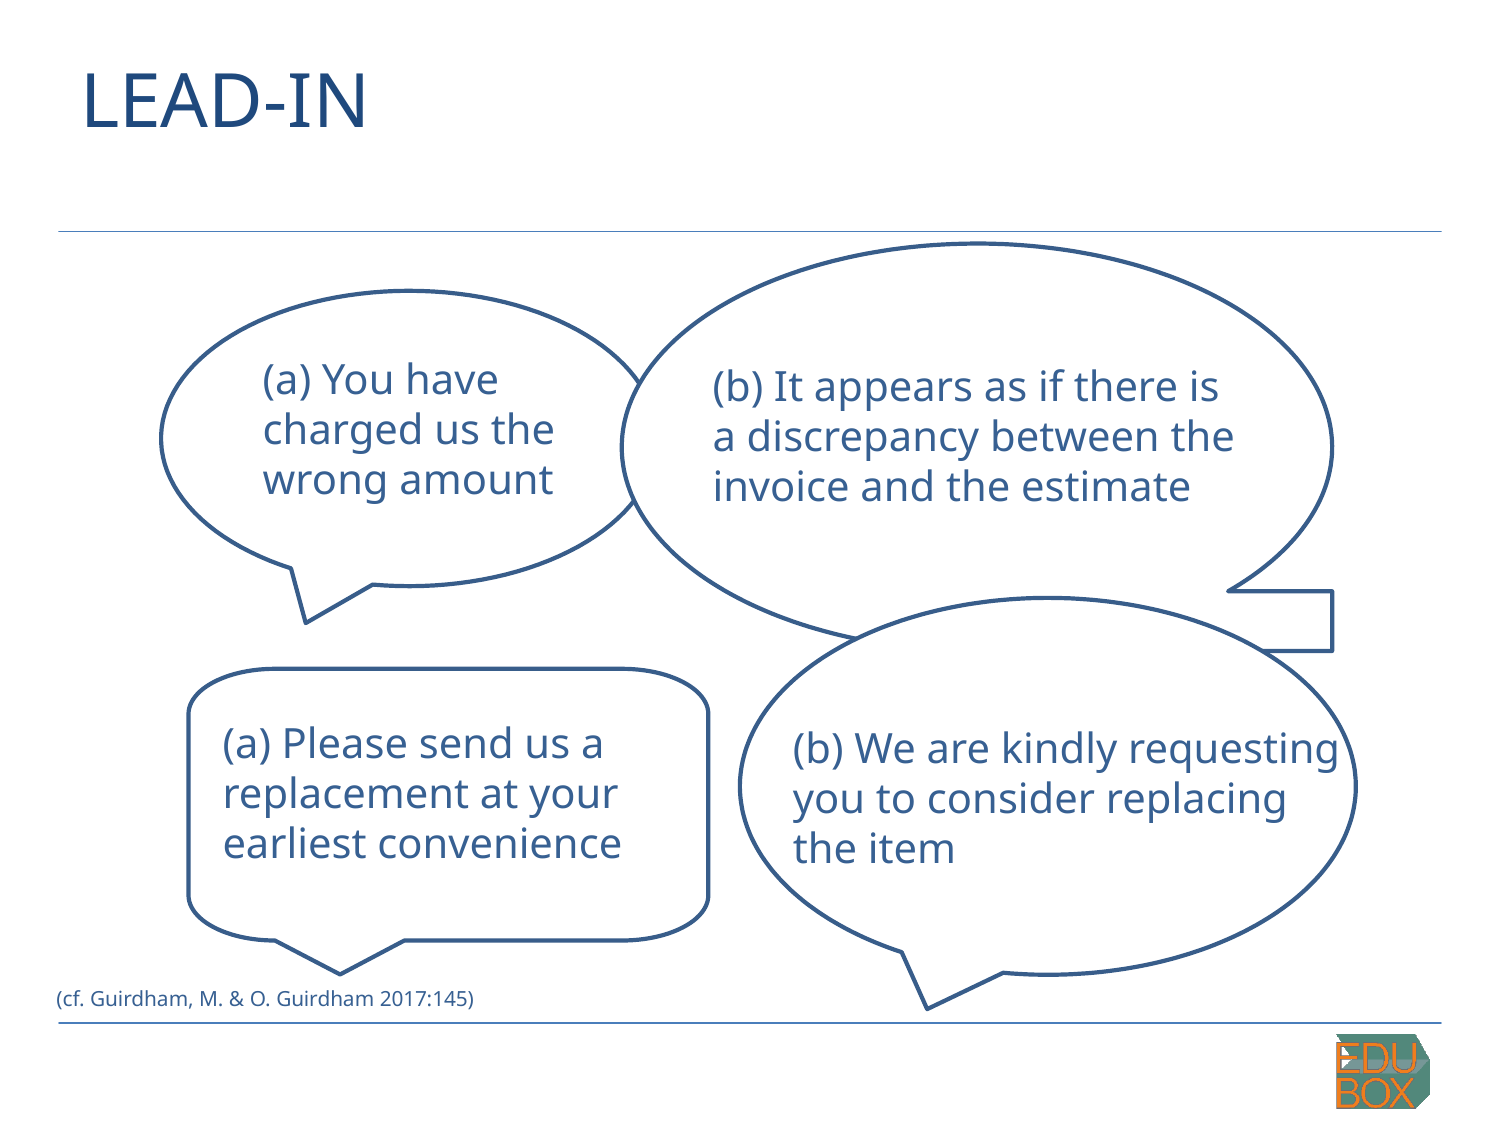

# LEAD-IN
(a) You have charged us the wrong amount
(b) It appears as if there is a discrepancy between the invoice and the estimate
(a) Please send us a replacement at your earliest convenience
(b) We are kindly requesting you to consider replacing the item
(cf. Guirdham, M. & O. Guirdham 2017:145)